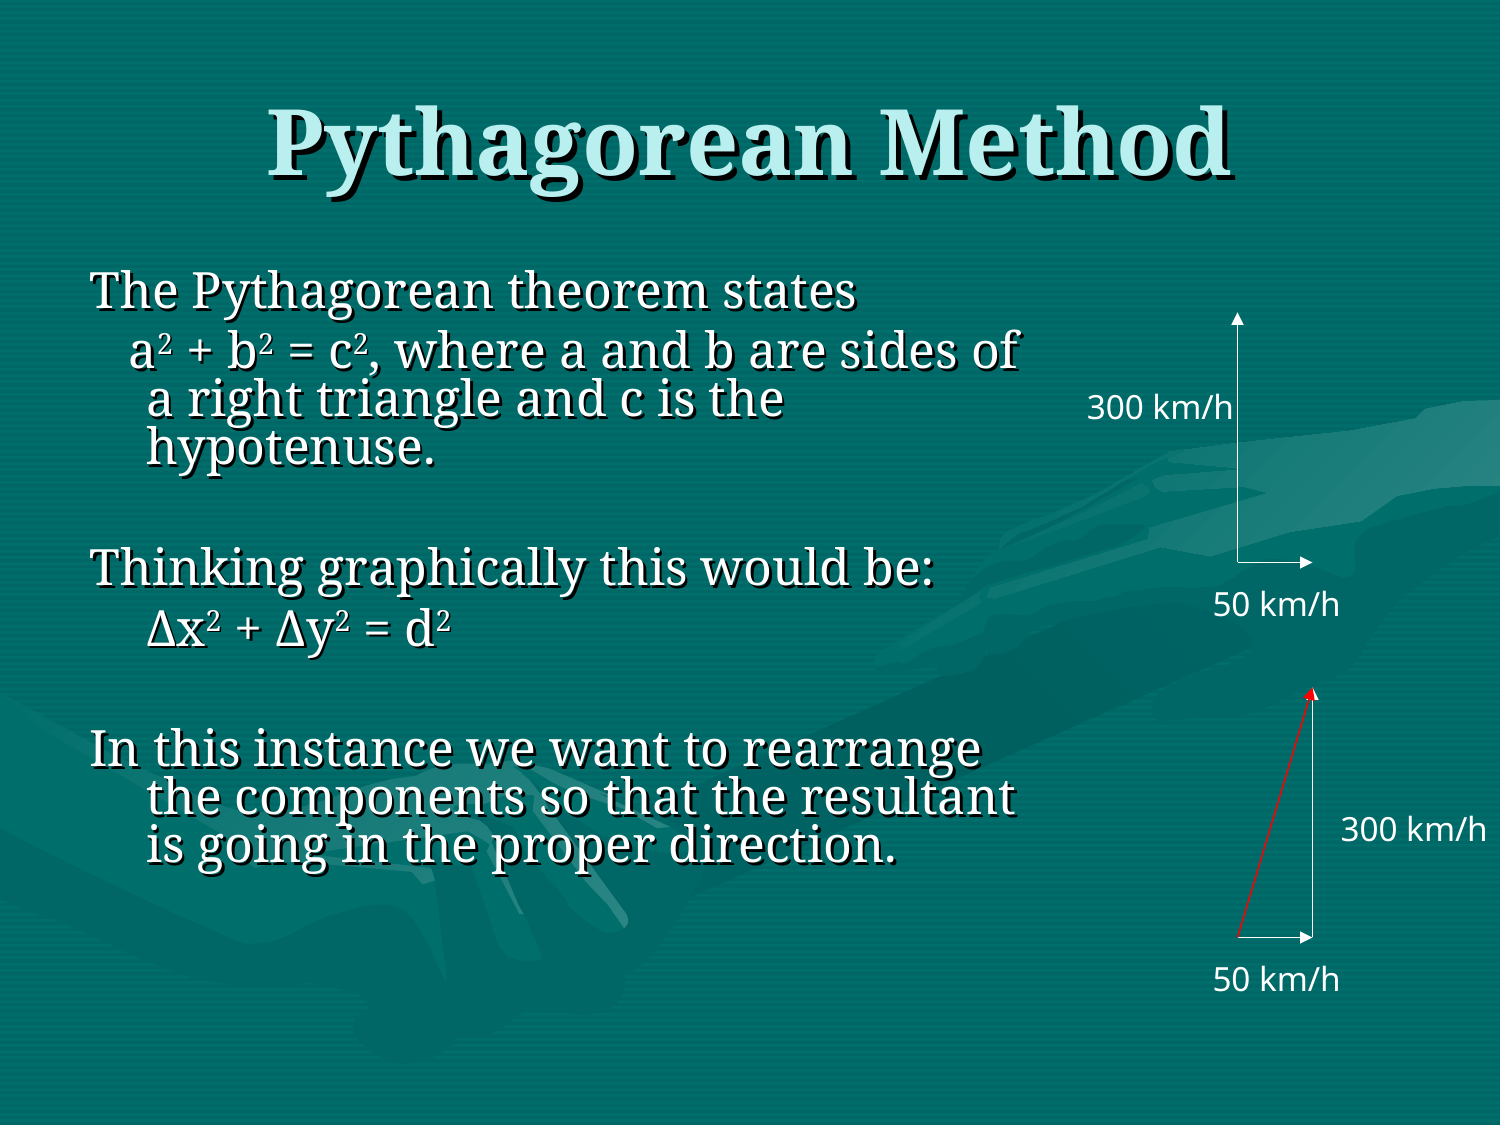

# Pythagorean Method
The Pythagorean theorem states
 a2 + b2 = c2, where a and b are sides of a right triangle and c is the hypotenuse.
Thinking graphically this would be:
	Δx2 + Δy2 = d2
In this instance we want to rearrange the components so that the resultant is going in the proper direction.
300 km/h
50 km/h
300 km/h
50 km/h